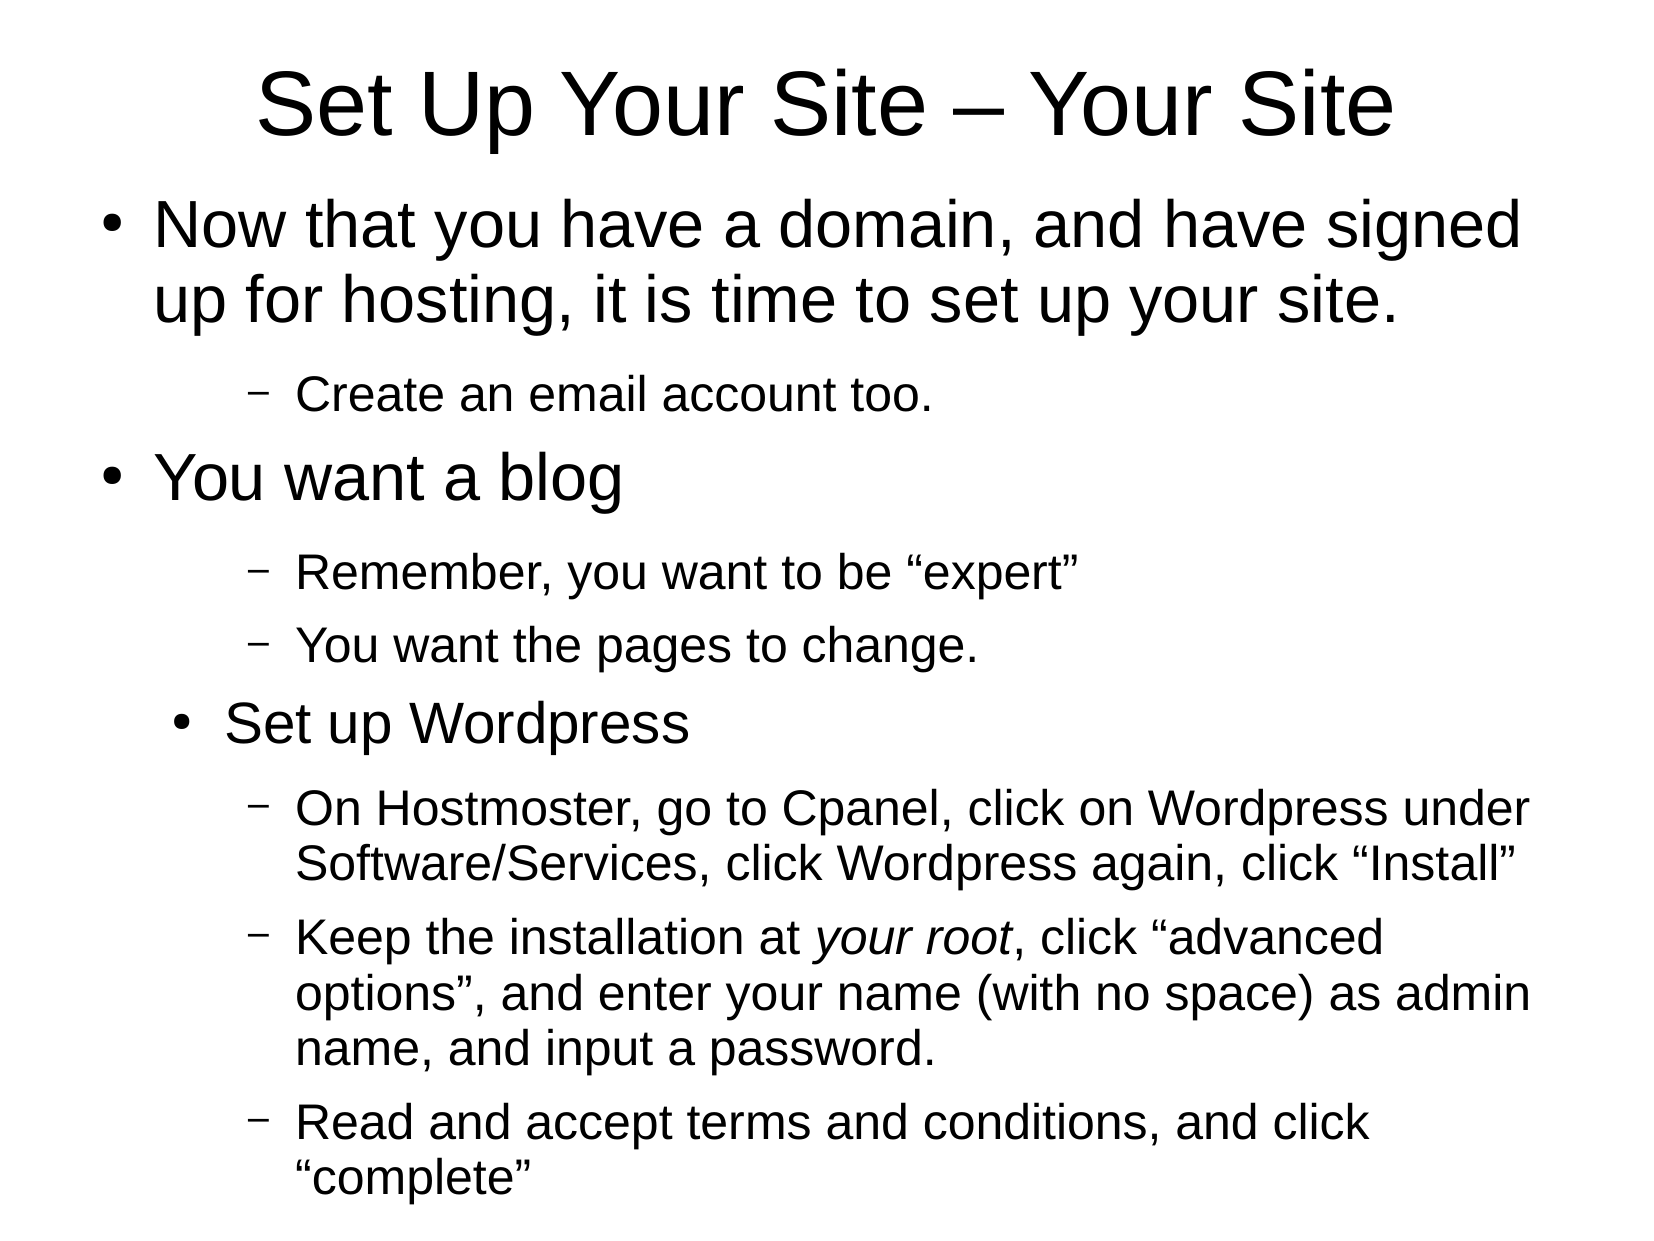

# Set Up Your Site – Your Site
Now that you have a domain, and have signed up for hosting, it is time to set up your site.
Create an email account too.
You want a blog
Remember, you want to be “expert”
You want the pages to change.
Set up Wordpress
On Hostmoster, go to Cpanel, click on Wordpress under Software/Services, click Wordpress again, click “Install”
Keep the installation at your root, click “advanced options”, and enter your name (with no space) as admin name, and input a password.
Read and accept terms and conditions, and click “complete”